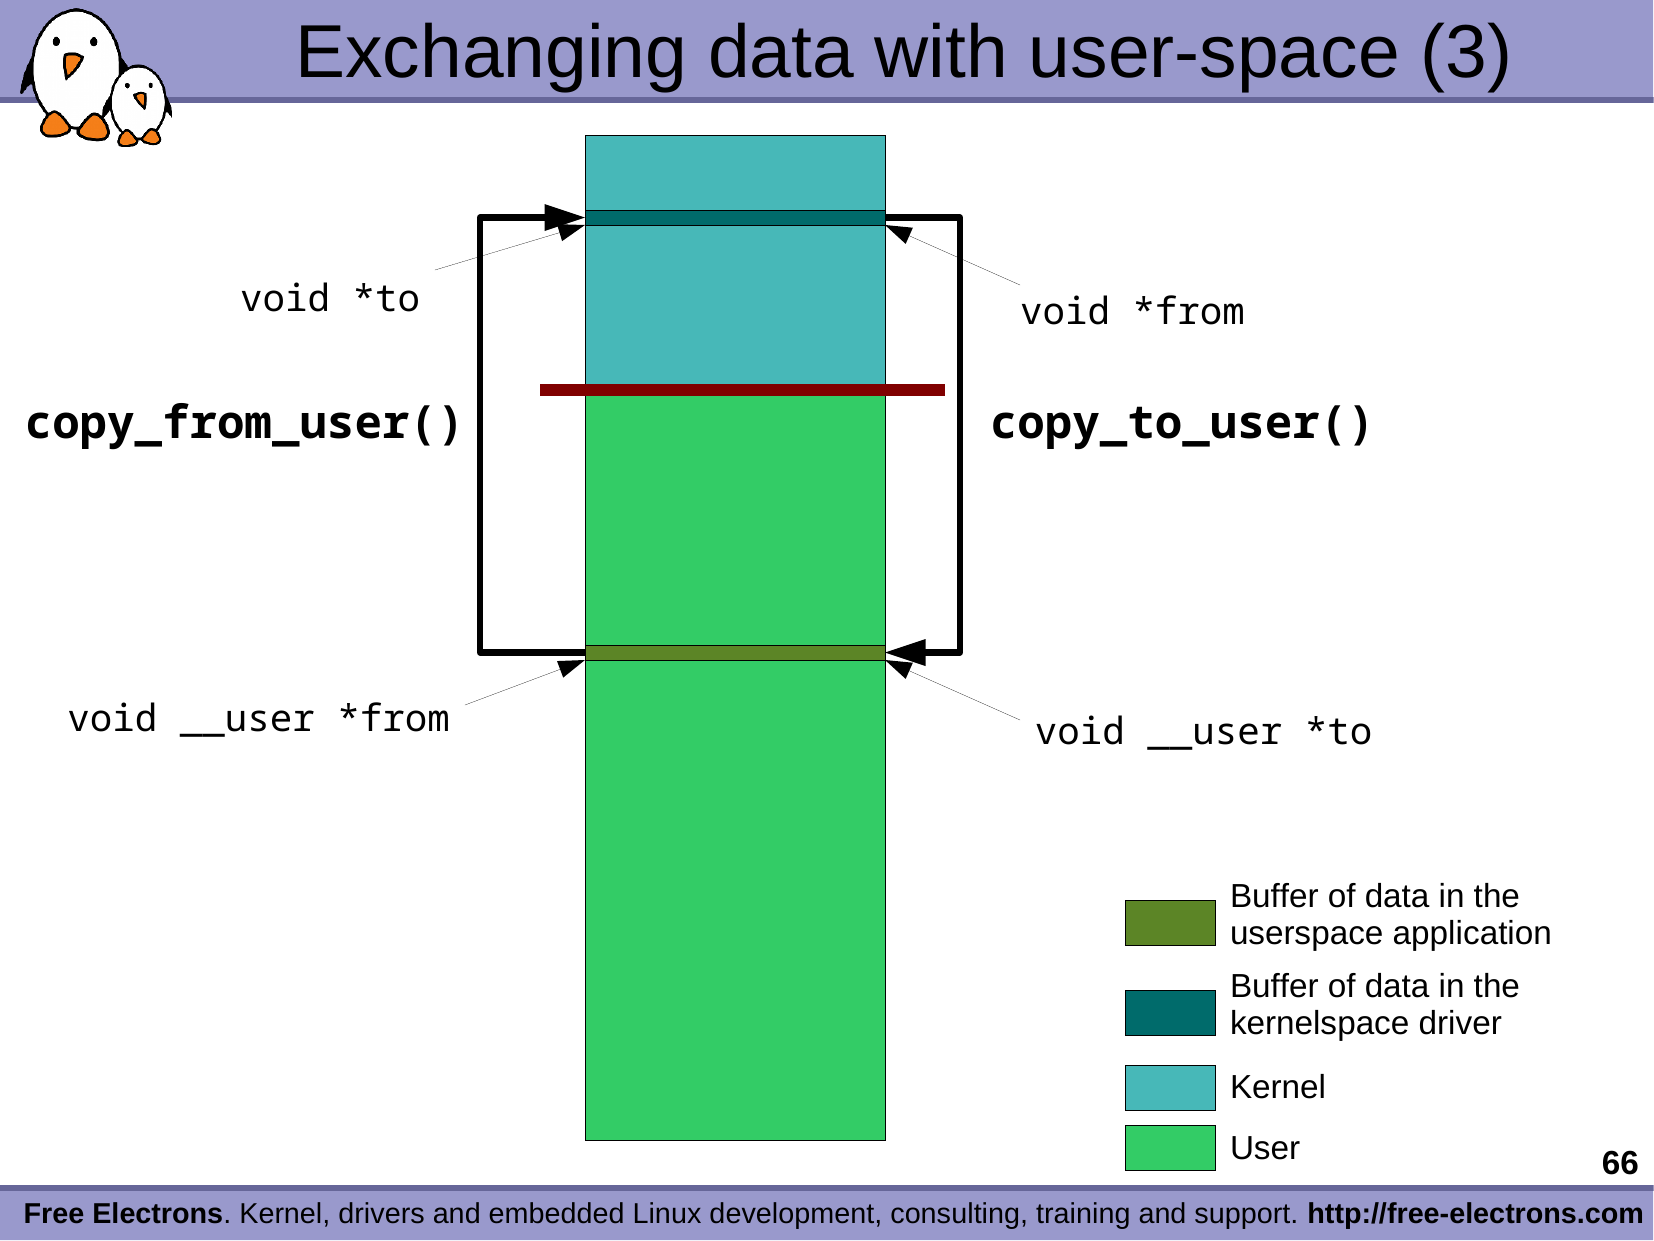

# Exchanging data with user-space (3)
void *to
void *from
copy_from_user()
copy_to_user()
void __user *from
void __user *to
Buffer of data in the userspace application
Buffer of data in the kernelspace driver
Kernel
User